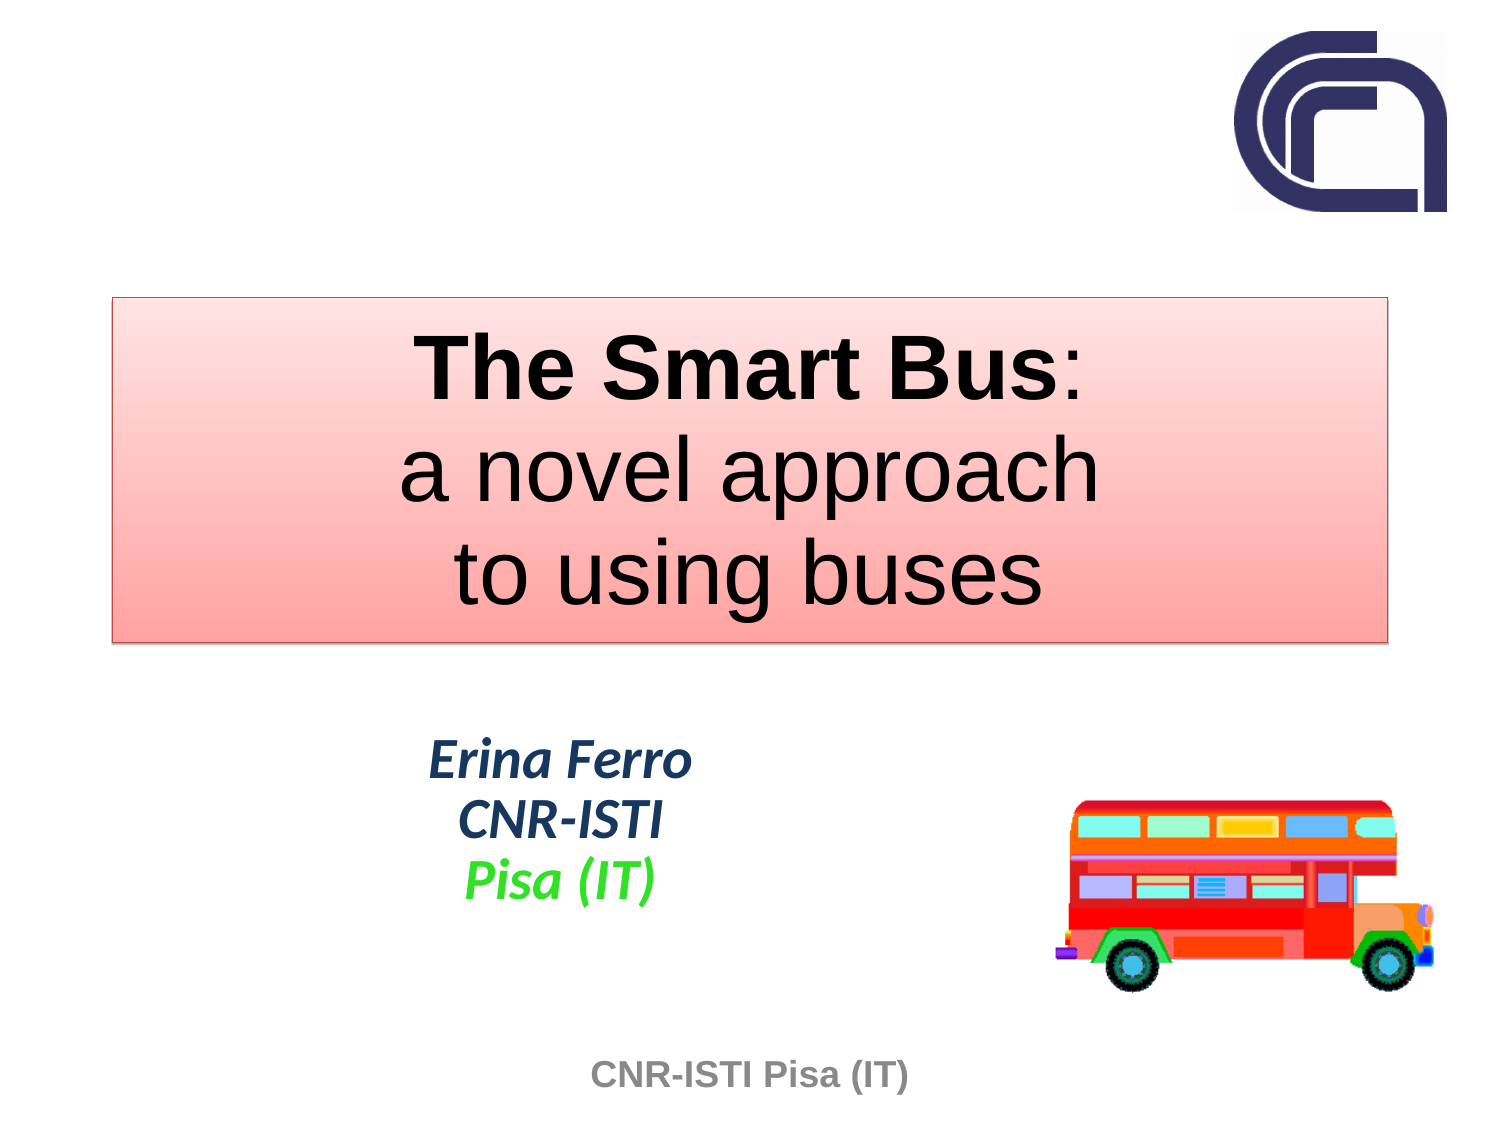

# The Smart Bus: a novel approach to using buses
Erina Ferro
CNR-ISTI
Pisa (IT)
CNR-ISTI Pisa (IT)